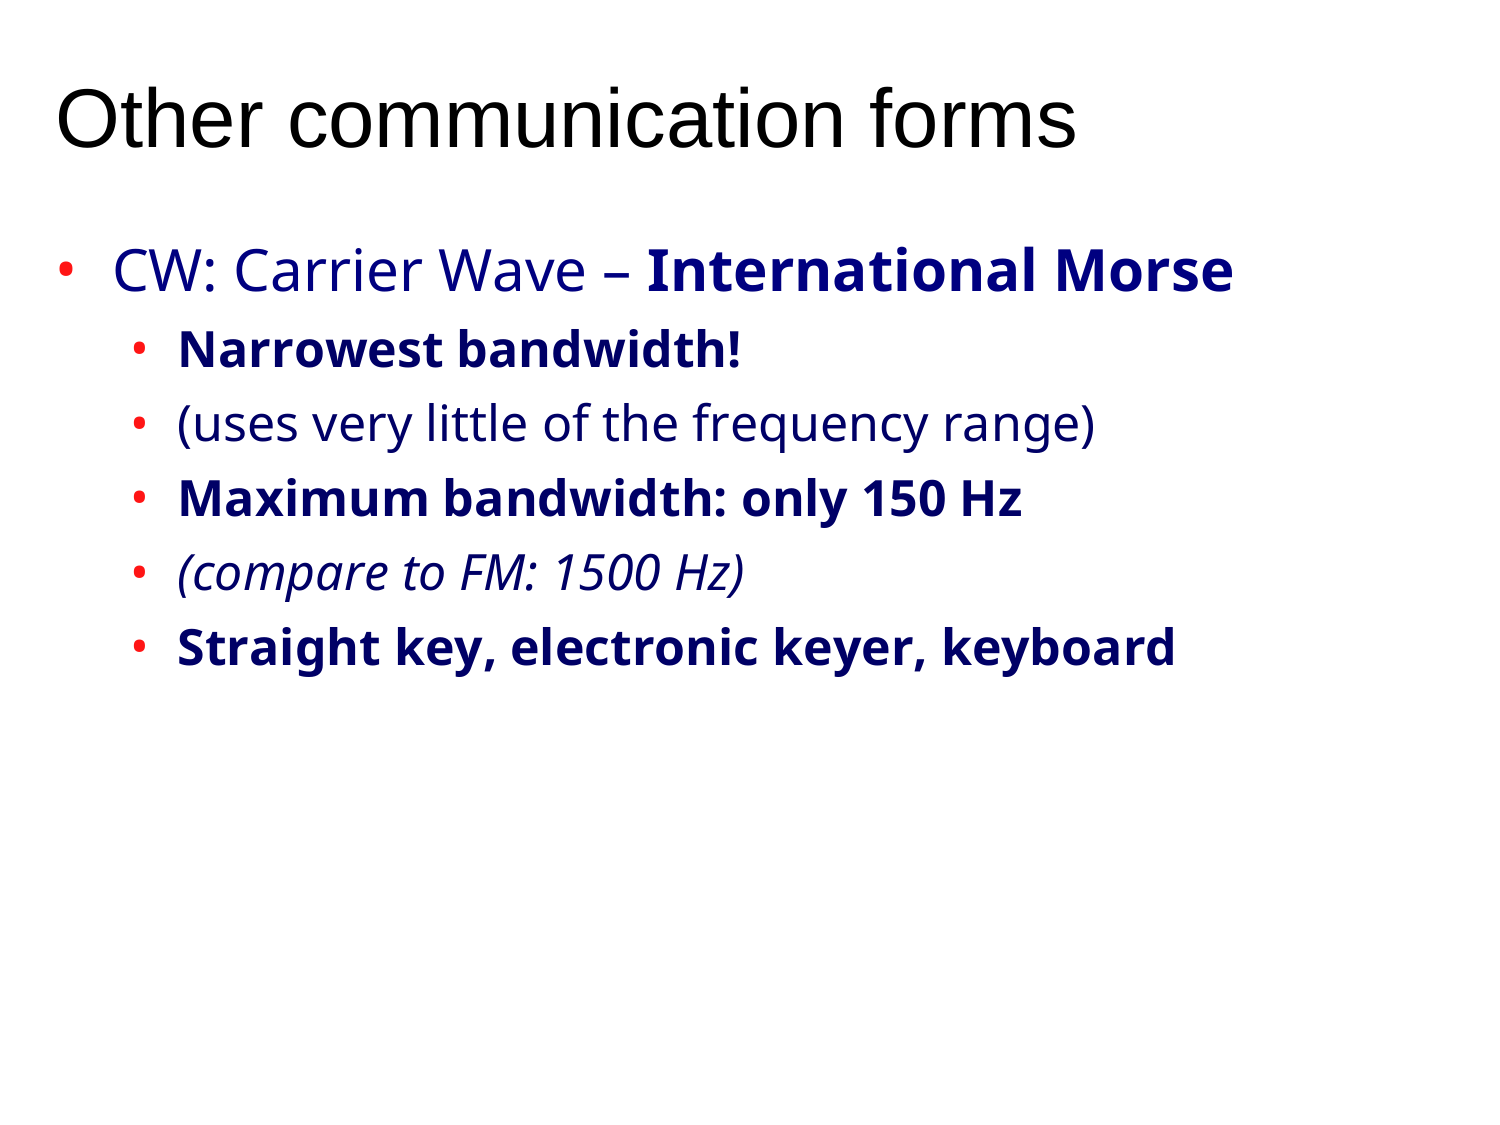

# Other communication forms
CW: Carrier Wave – International Morse
Narrowest bandwidth!
(uses very little of the frequency range)
Maximum bandwidth: only 150 Hz
(compare to FM: 1500 Hz)
Straight key, electronic keyer, keyboard